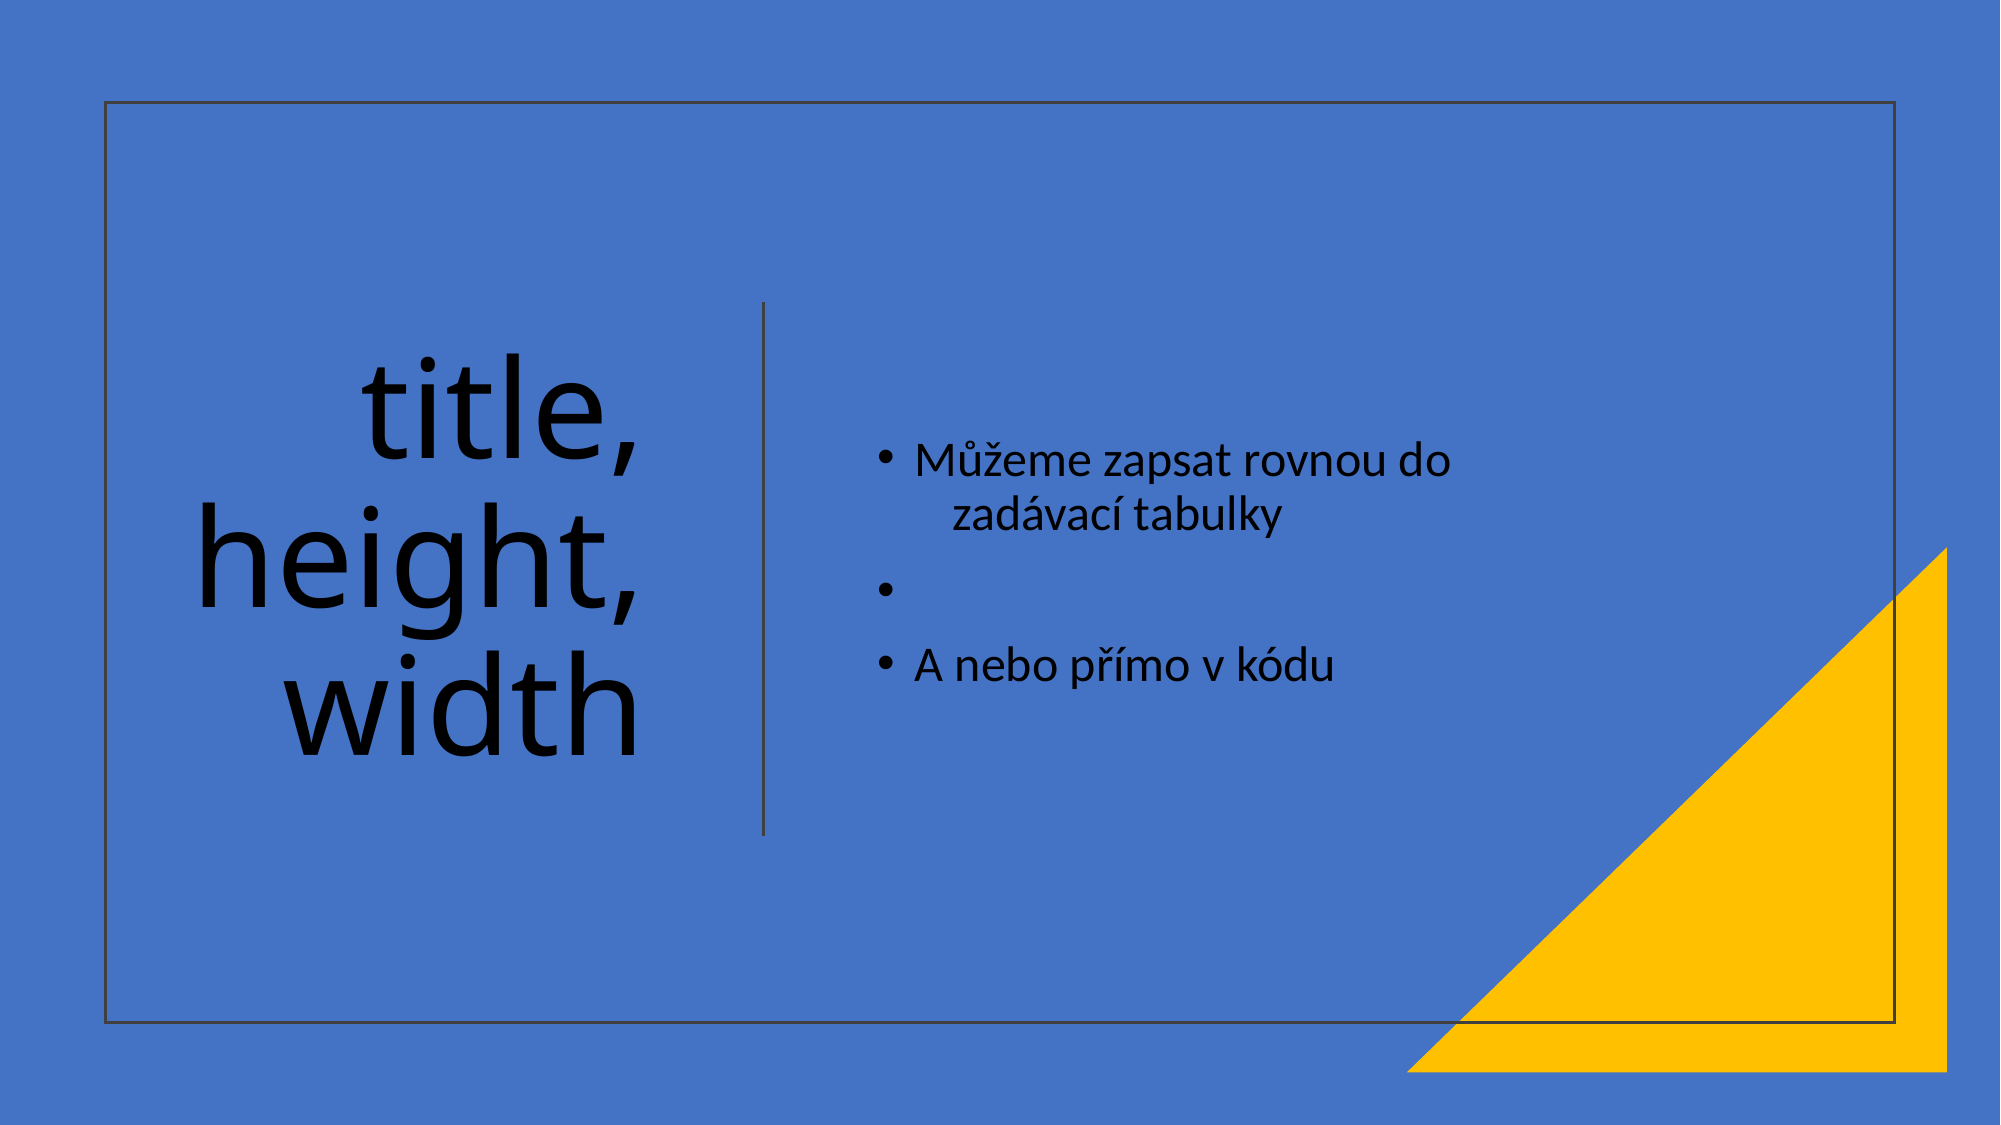

# title, height, width
Můžeme zapsat rovnou do zadávací tabulky
A nebo přímo v kódu